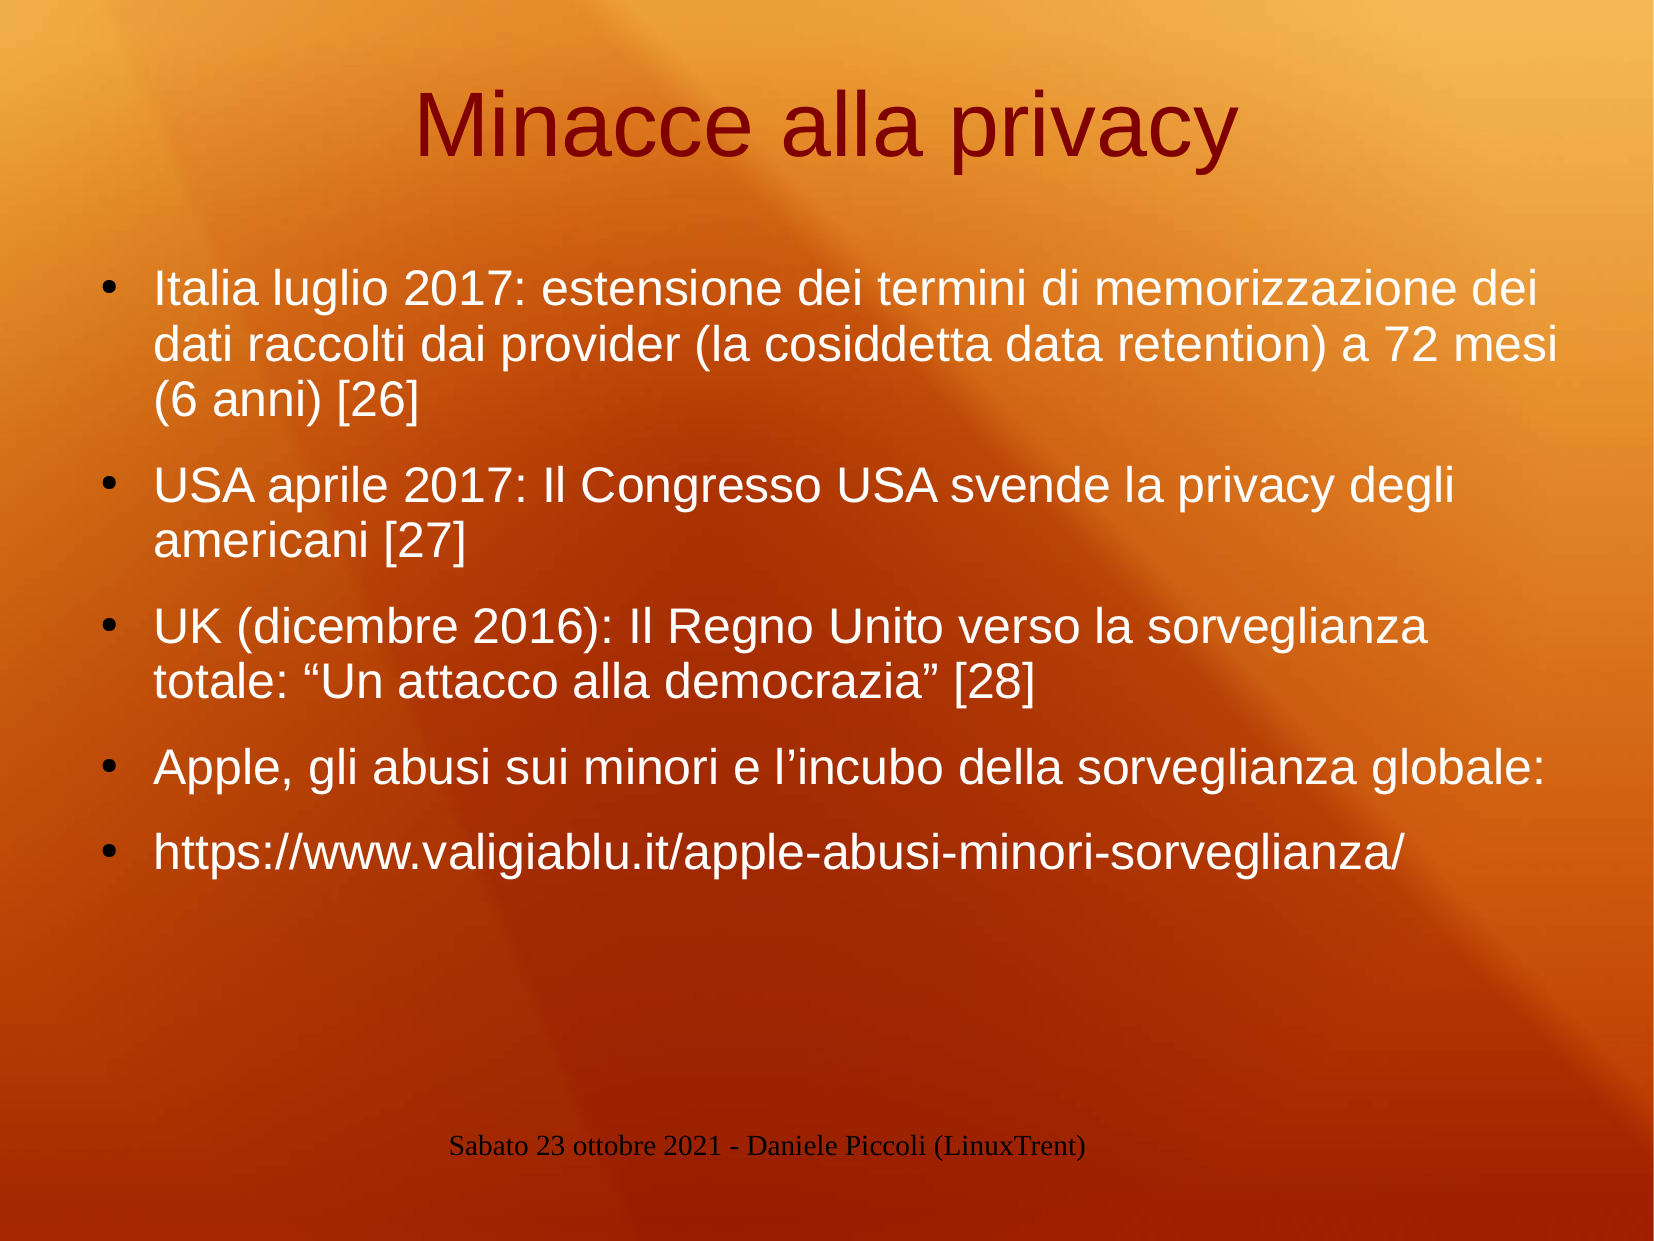

# Minacce alla privacy
Italia luglio 2017: estensione dei termini di memorizzazione dei dati raccolti dai provider (la cosiddetta data retention) a 72 mesi (6 anni) [26]
USA aprile 2017: Il Congresso USA svende la privacy degli americani [27]
UK (dicembre 2016): Il Regno Unito verso la sorveglianza totale: “Un attacco alla democrazia” [28]
Apple, gli abusi sui minori e l’incubo della sorveglianza globale:
https://www.valigiablu.it/apple-abusi-minori-sorveglianza/
Sabato 23 ottobre 2021 - Daniele Piccoli (LinuxTrent)